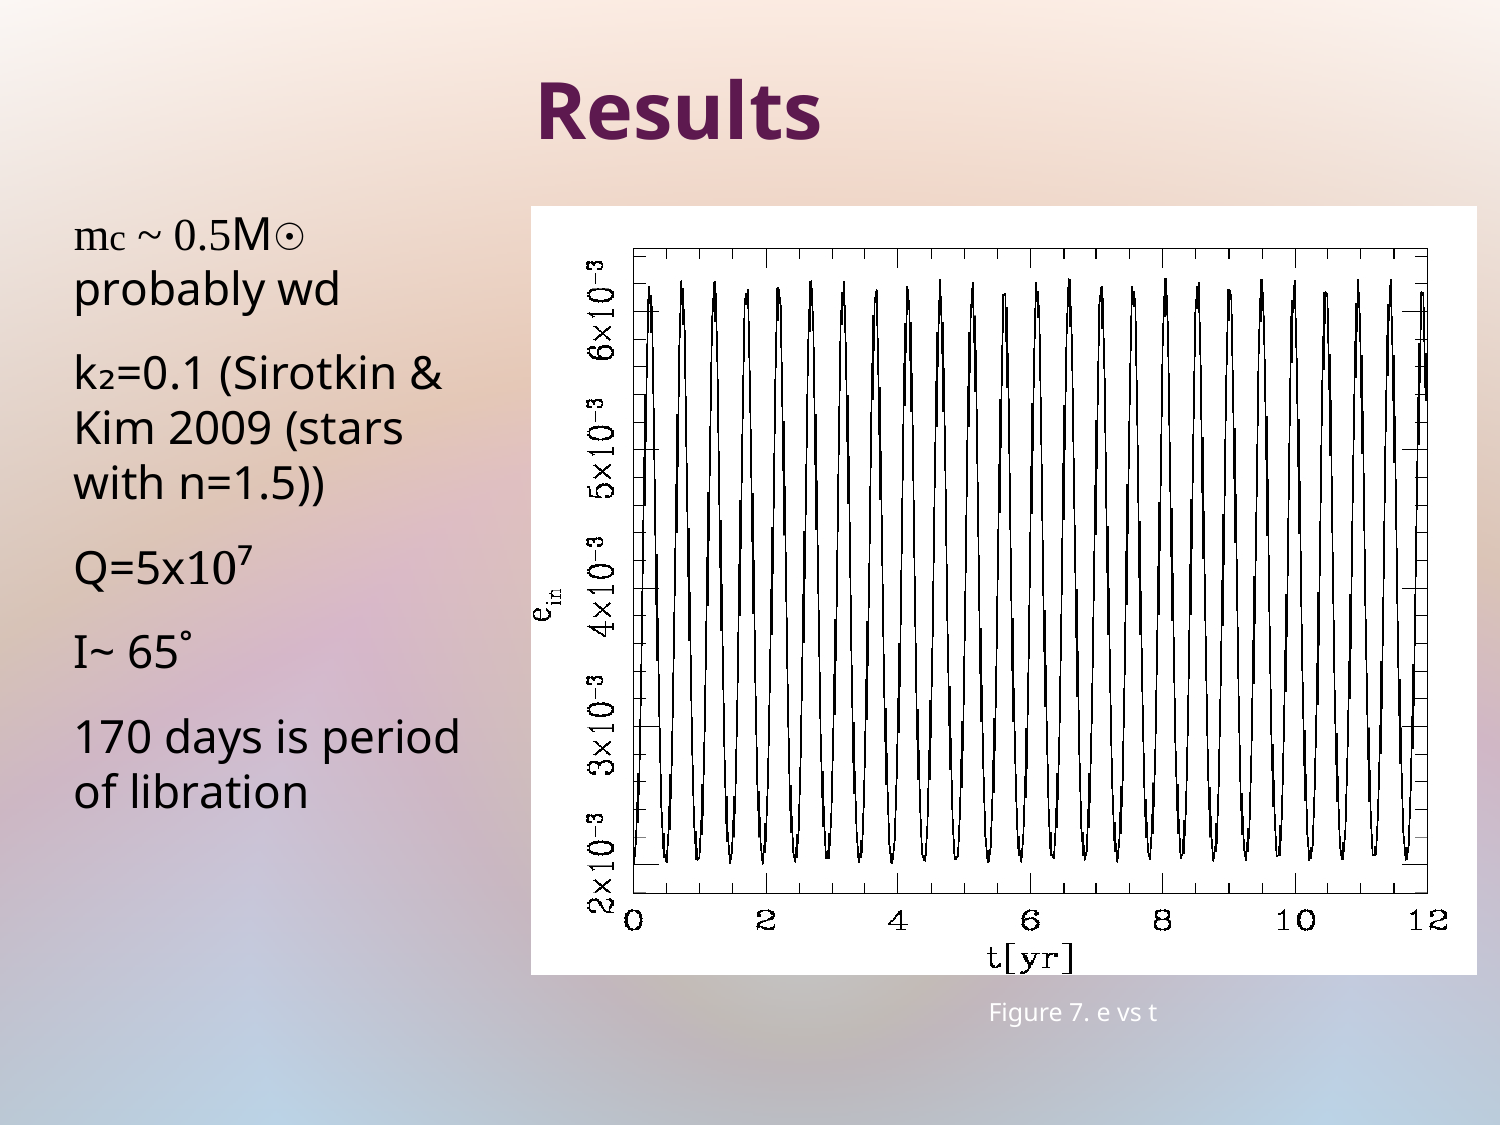

# Results
mc ~ 0.5M☉ probably wd
k₂=0.1 (Sirotkin & Kim 2009 (stars with n=1.5))‏
Q=5x10⁷
I~ 65˚
170 days is period of libration
Figure 7. e vs t